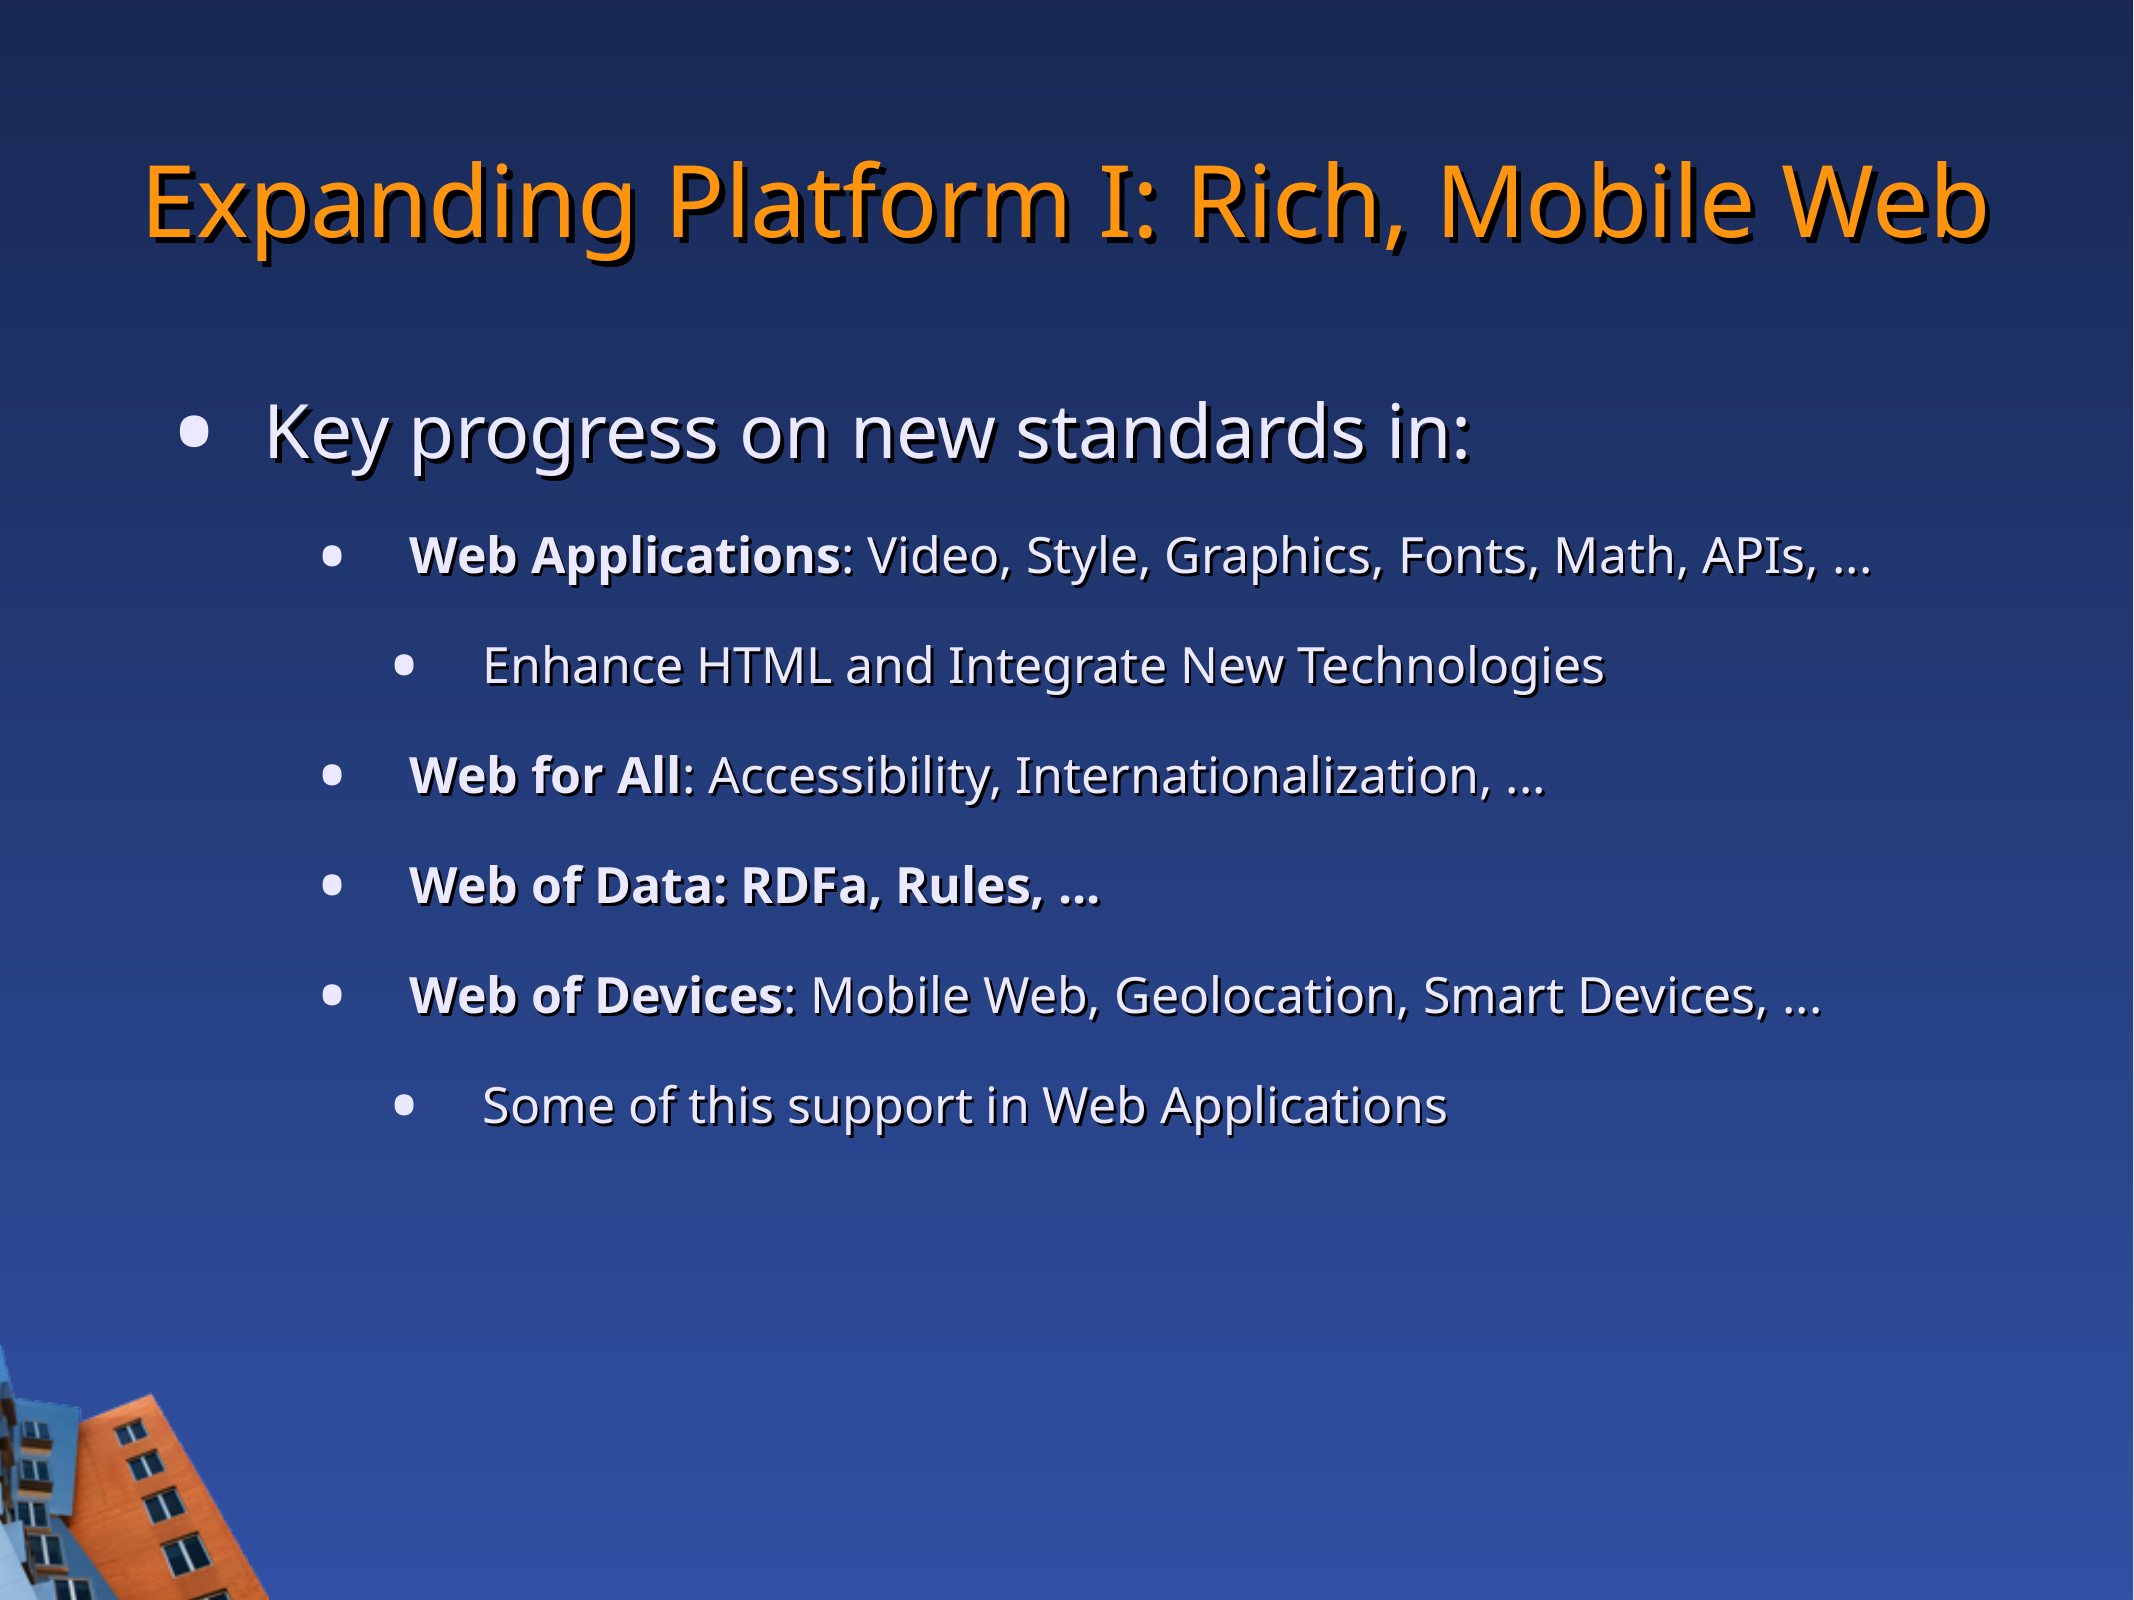

# Expanding Platform I: Rich, Mobile Web
Key progress on new standards in:
Web Applications: Video, Style, Graphics, Fonts, Math, APIs, ...
Enhance HTML and Integrate New Technologies
Web for All: Accessibility, Internationalization, ...
Web of Data: RDFa, Rules, ...
Web of Devices: Mobile Web, Geolocation, Smart Devices, ...
Some of this support in Web Applications